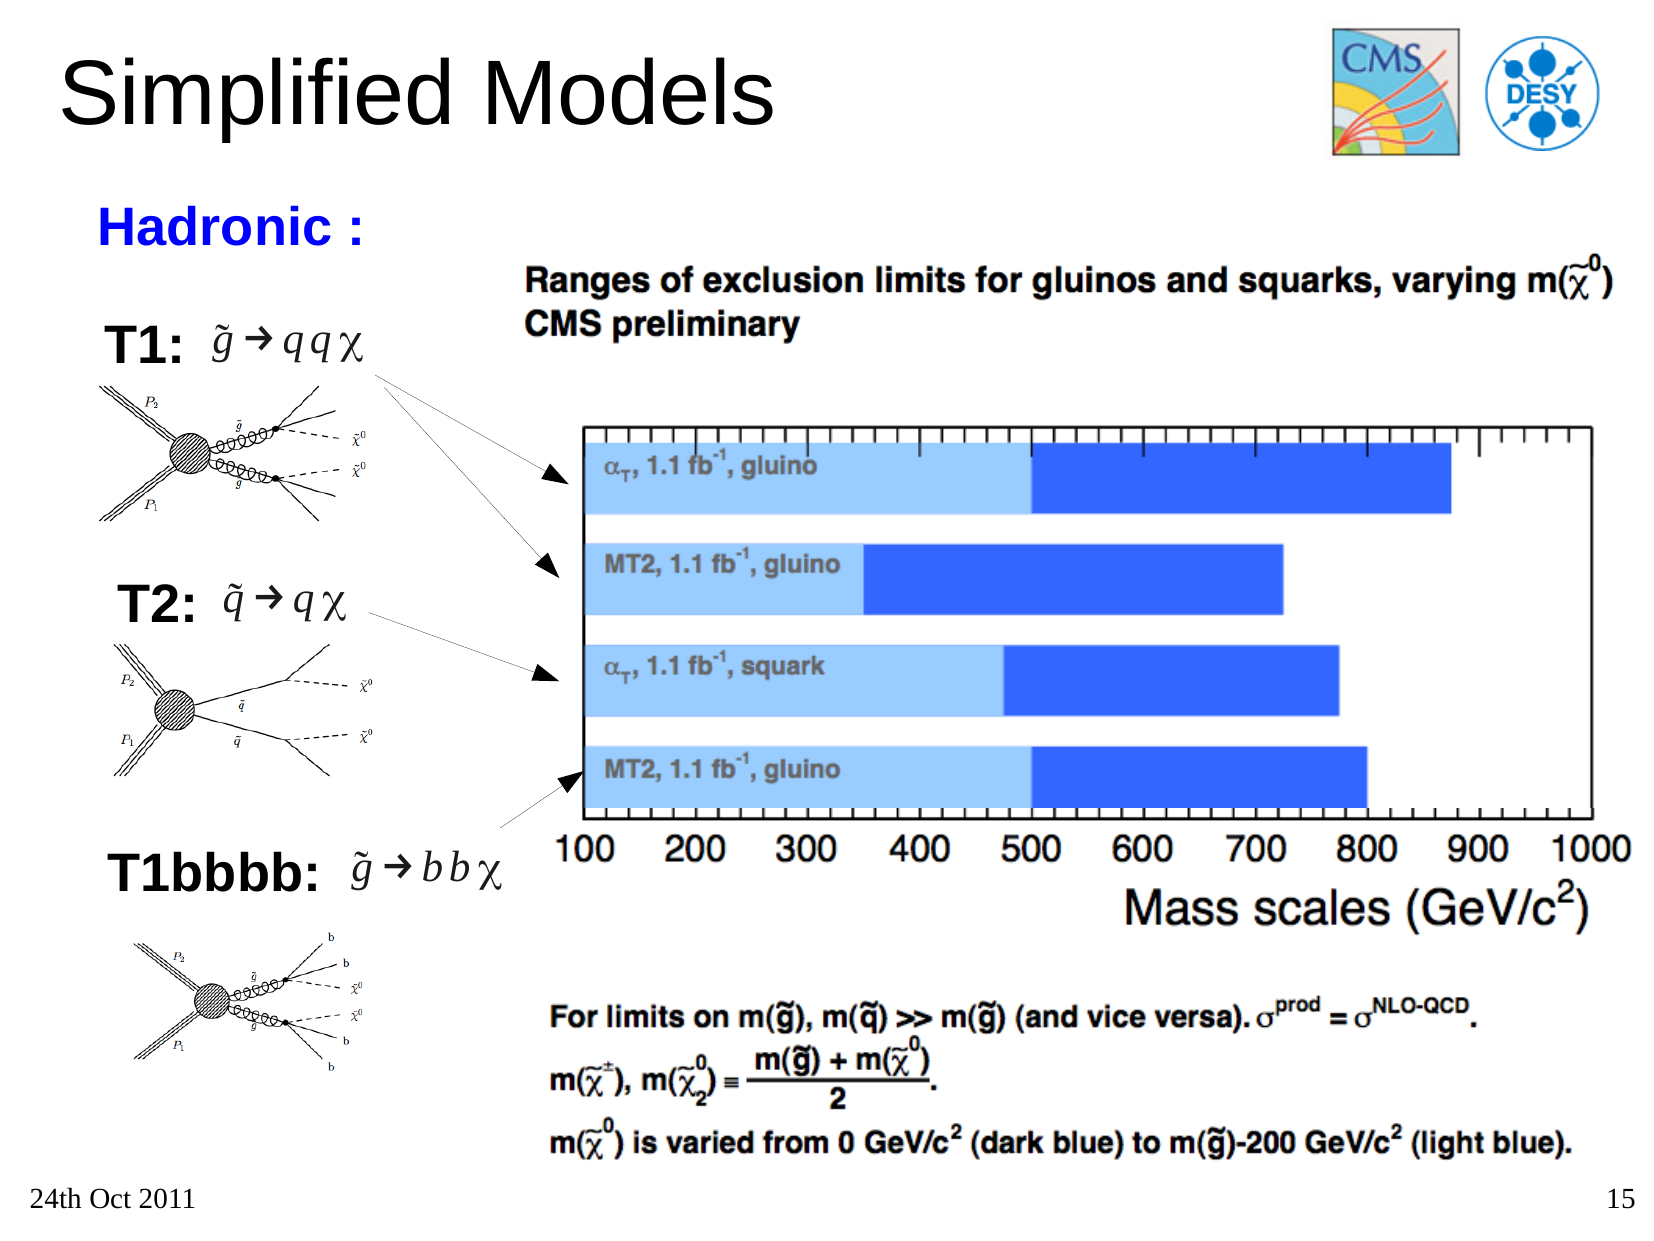

# Simplified Models
Hadronic :
T1:
T2:
T1bbbb:
24th Oct 2011
15